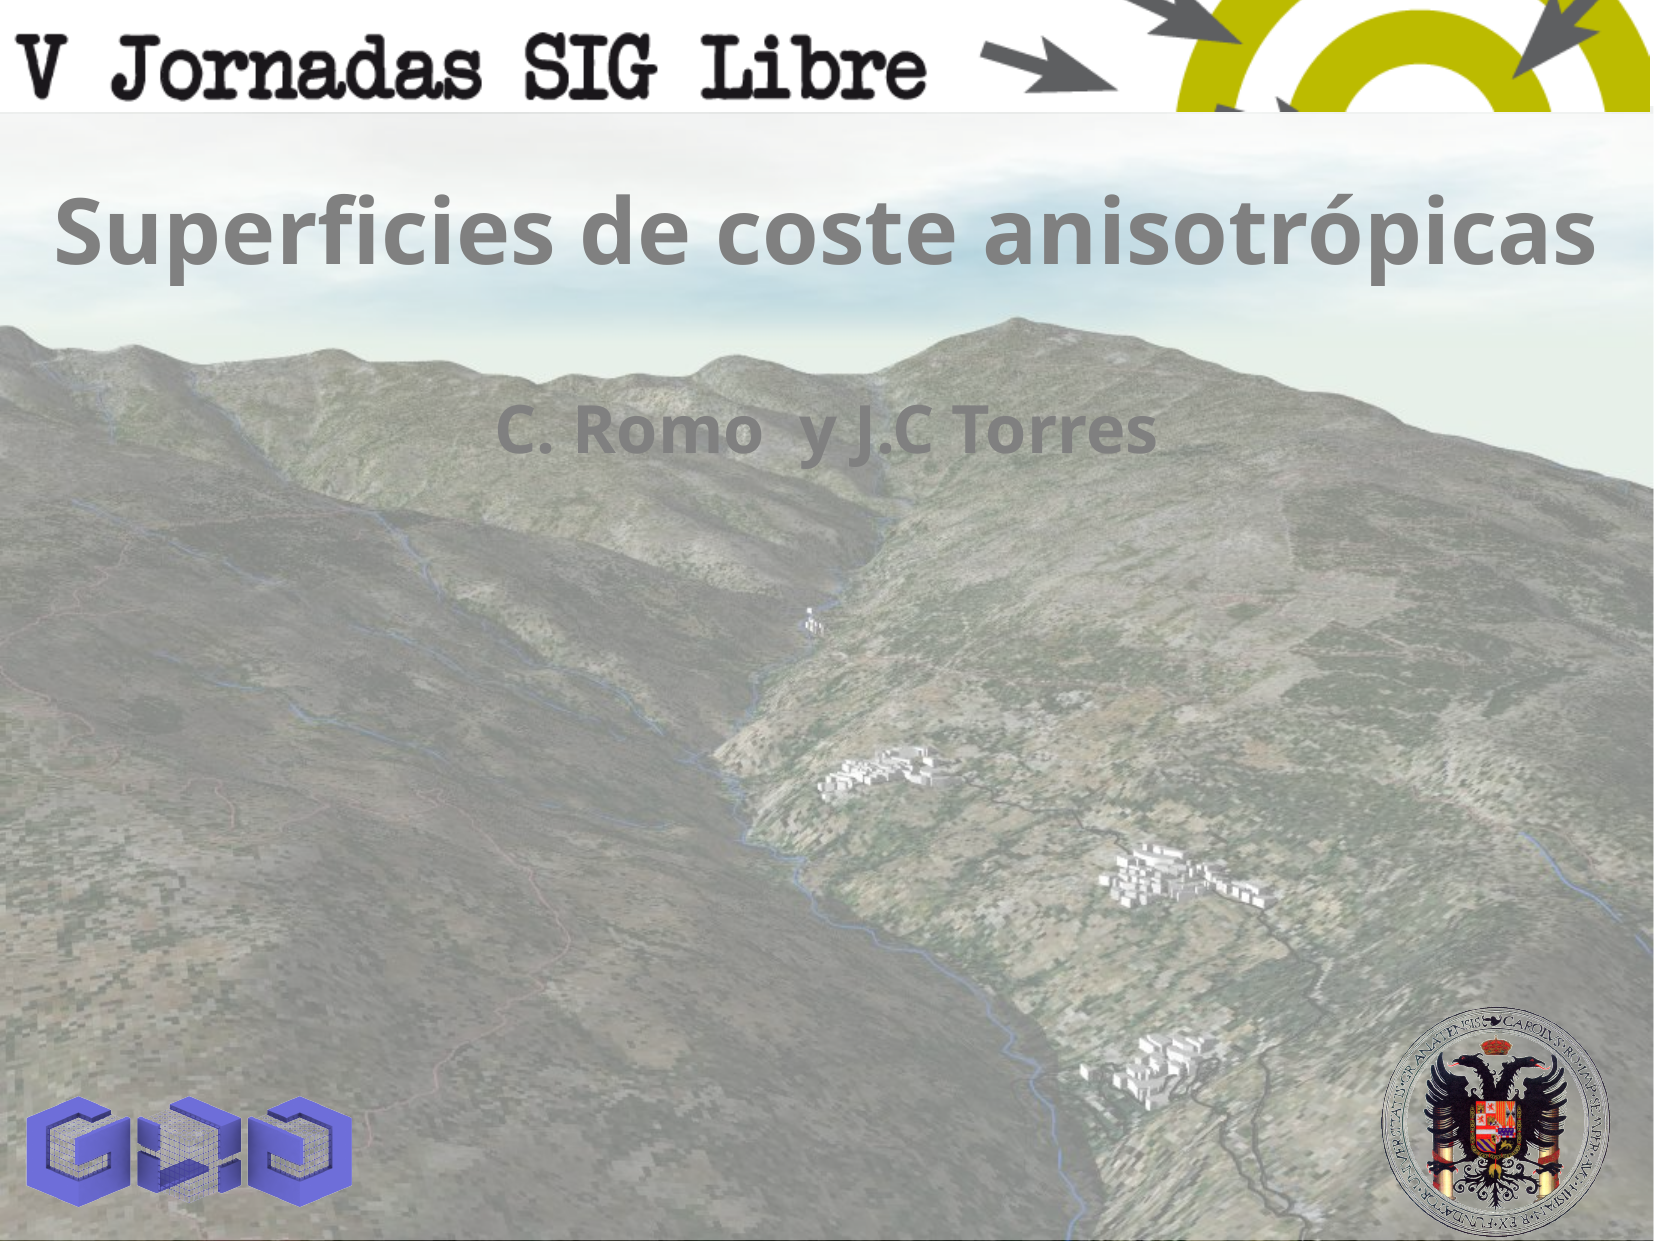

Superficies de coste anisotrópicas
C. Romo y J.C Torres